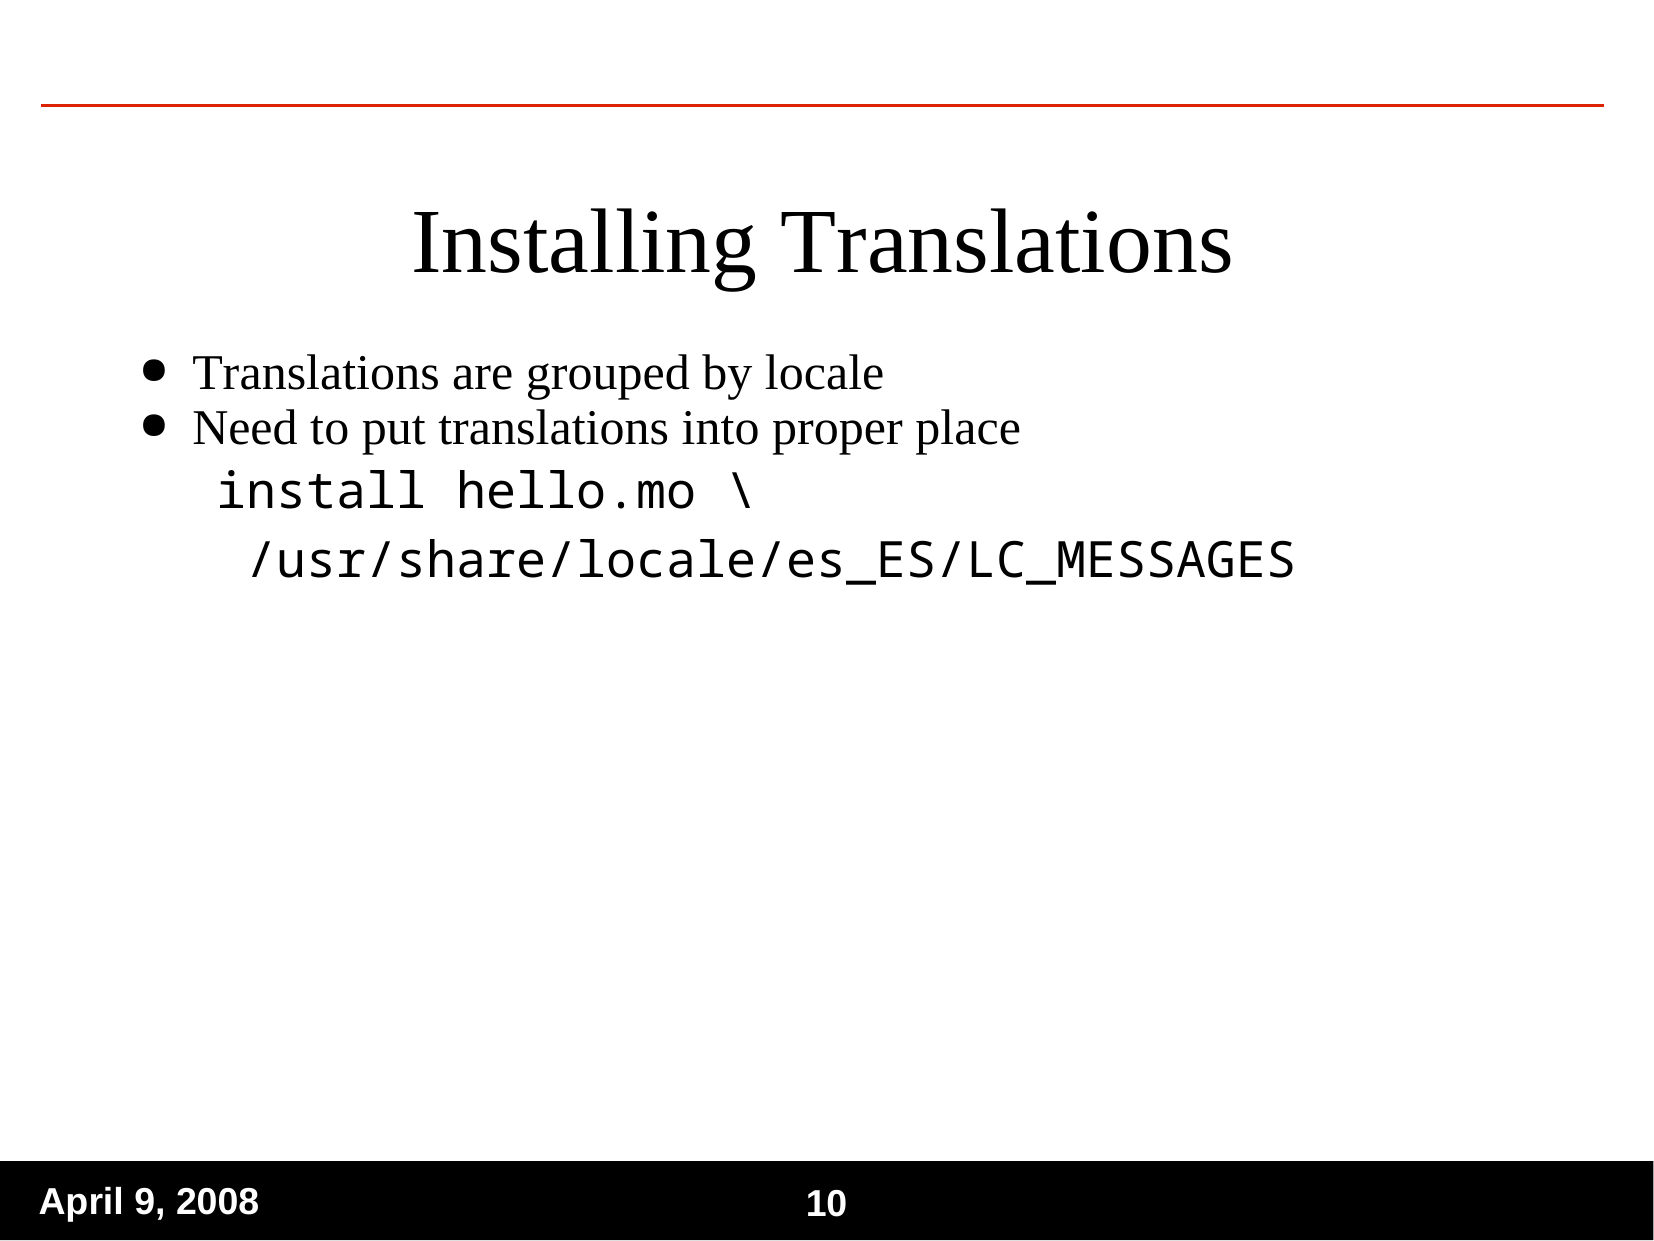

# Installing Translations
Translations are grouped by locale
Need to put translations into proper place
install hello.mo \
 /usr/share/locale/es_ES/LC_MESSAGES